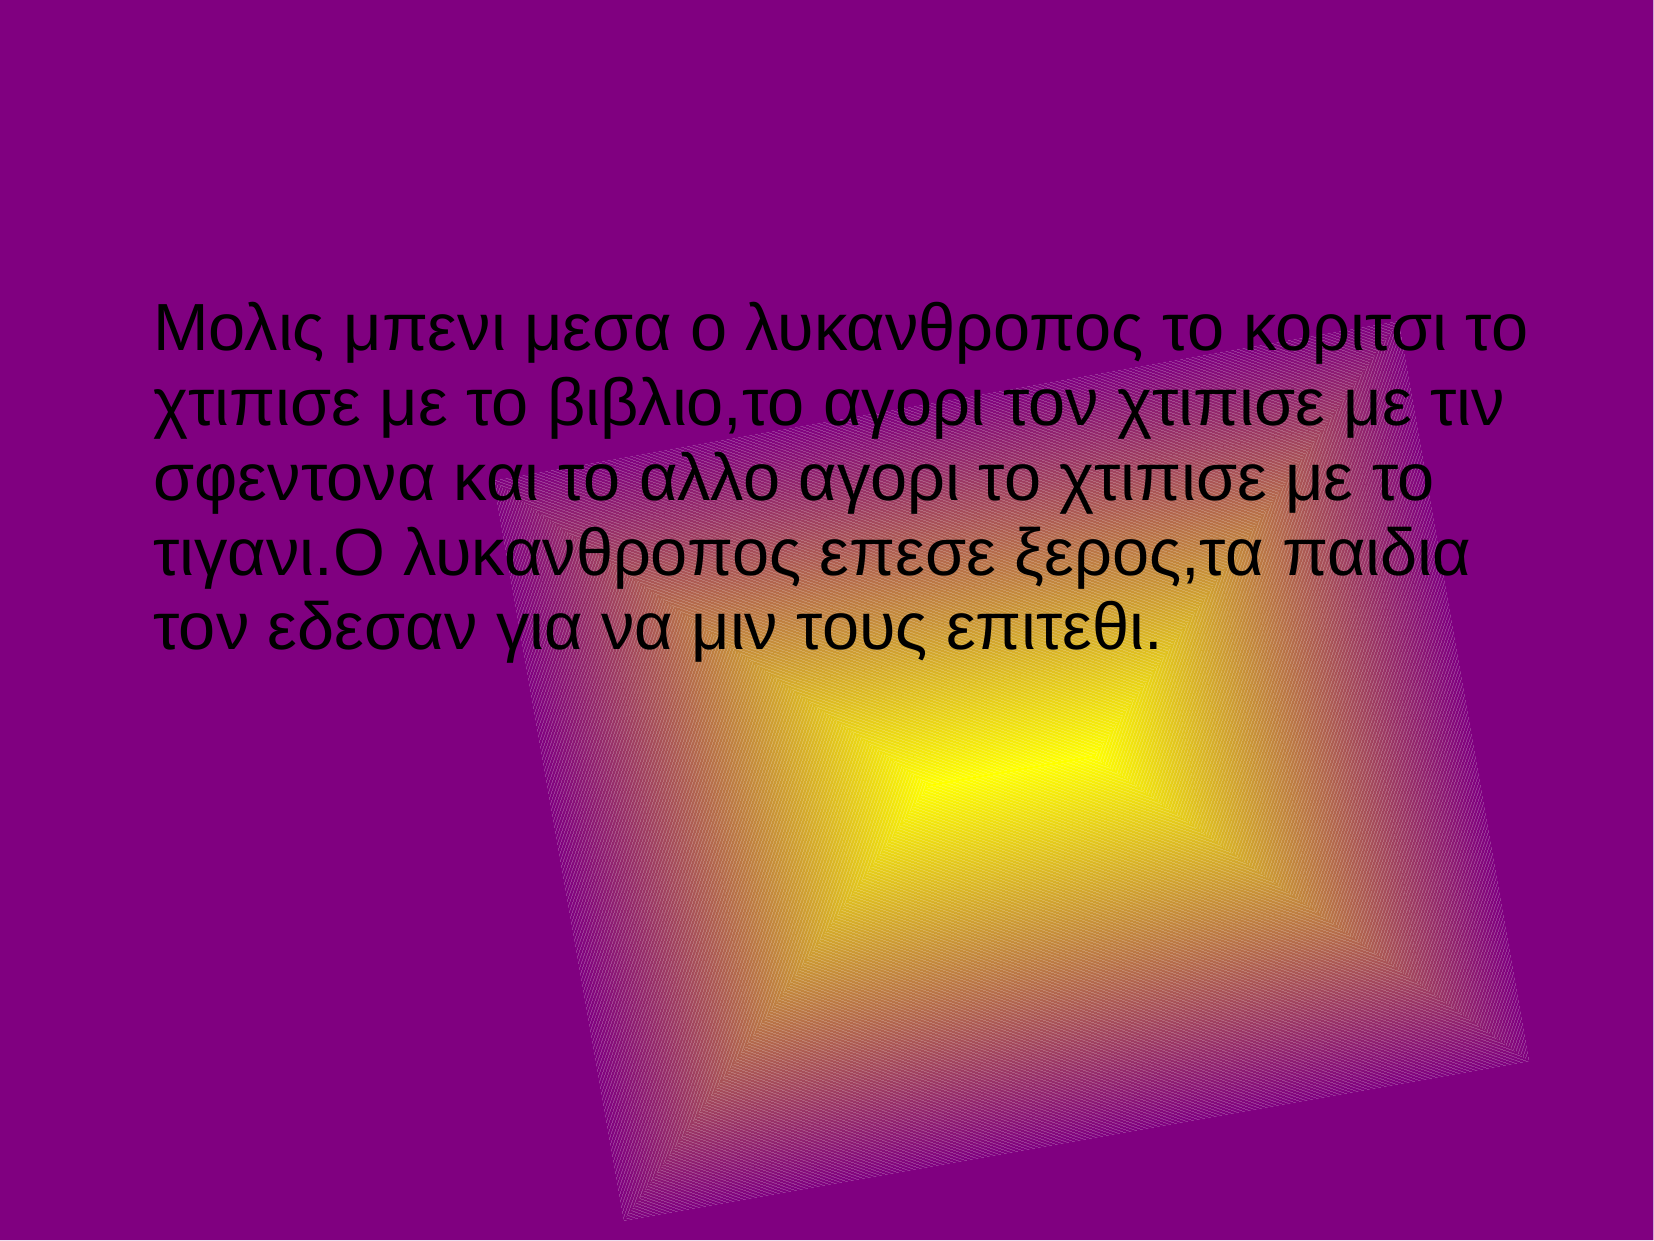

#
Μολις μπενι μεσα ο λυκανθροπος το κοριτσι το χτιπισε με το βιβλιο,το αγορι τον χτιπισε με τιν σφεντονα και το αλλο αγορι το χτιπισε με το τιγανι.Ο λυκανθροπος επεσε ξερος,τα παιδια τον εδεσαν για να μιν τους επιτεθι.